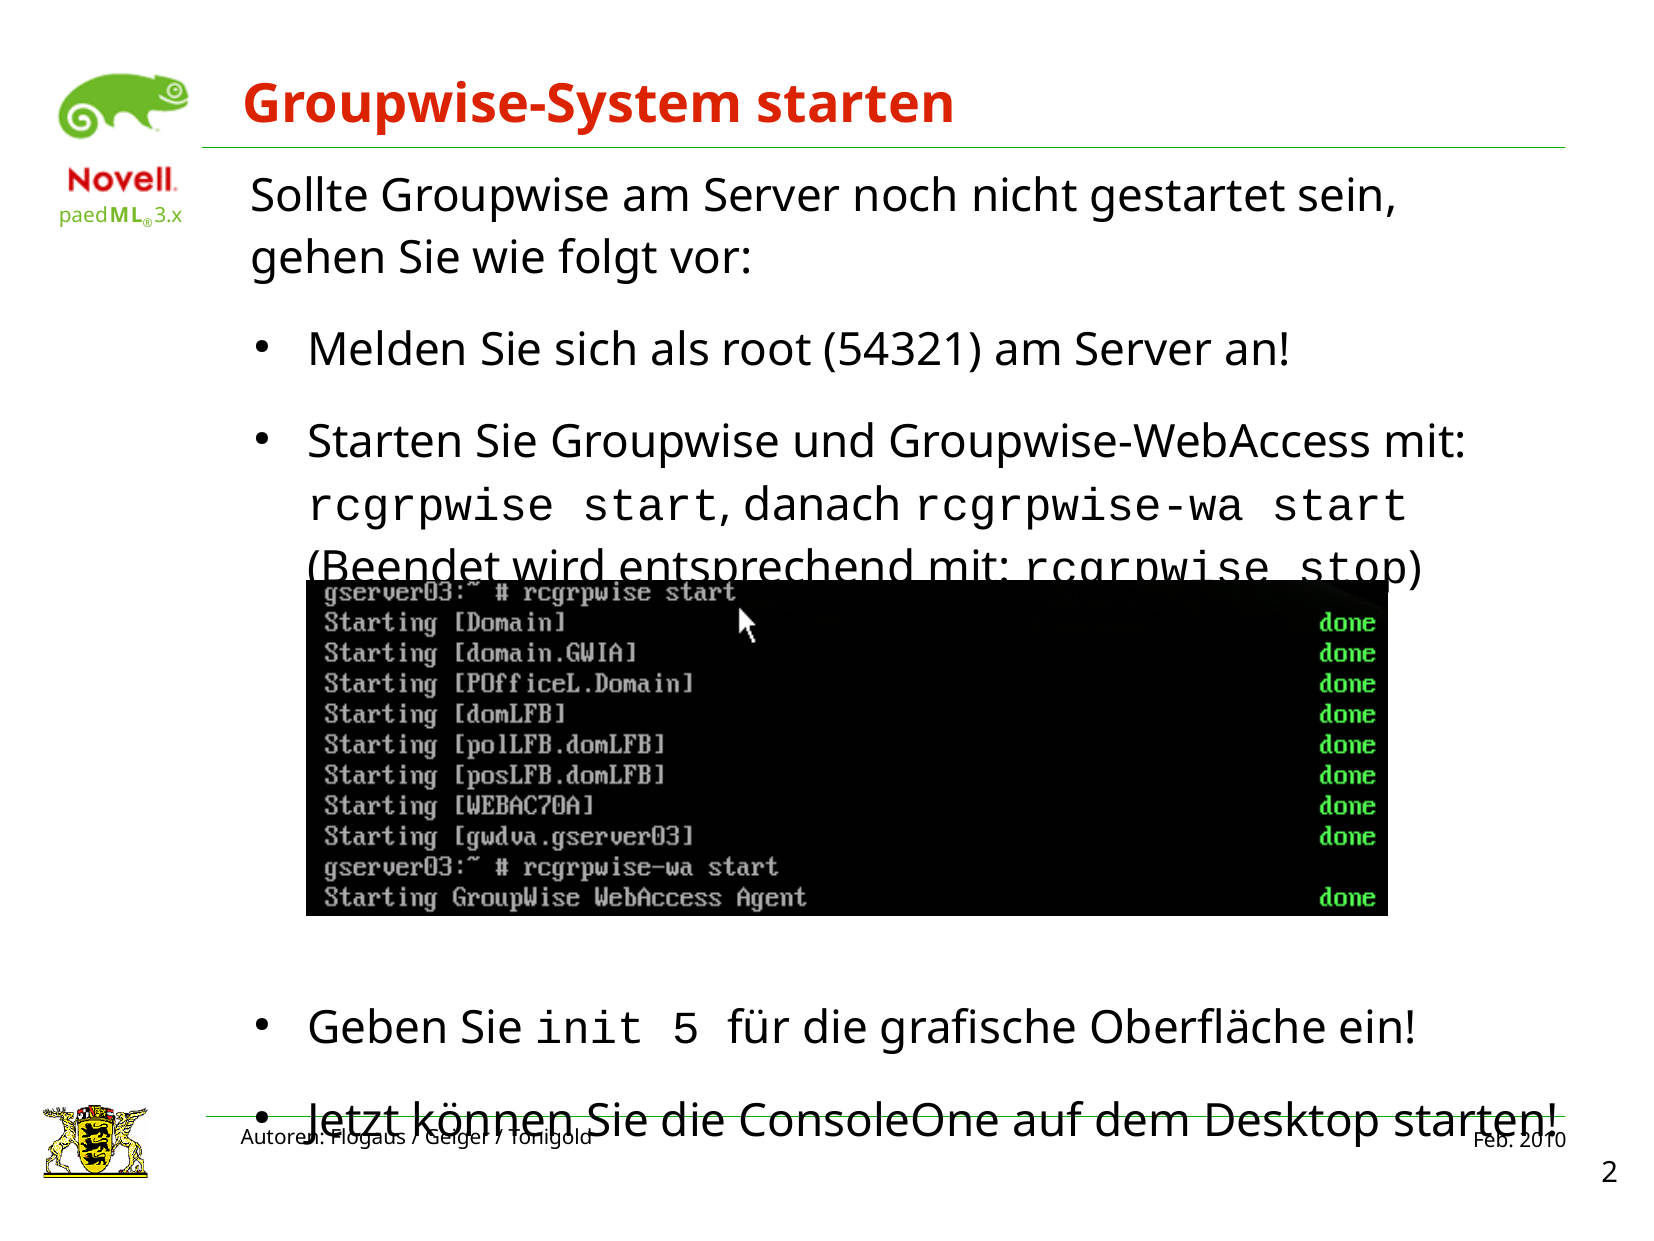

# Groupwise-System starten
Sollte Groupwise am Server noch nicht gestartet sein,
gehen Sie wie folgt vor:
Melden Sie sich als root (54321) am Server an!
Starten Sie Groupwise und Groupwise-WebAccess mit:
rcgrpwise start, danach rcgrpwise-wa start
(Beendet wird entsprechend mit: rcgrpwise stop)
Geben Sie init 5 für die grafische Oberfläche ein!
Jetzt können Sie die ConsoleOne auf dem Desktop starten!
Autoren: Flogaus / Geiger / Tonigold
Feb. 2010
2